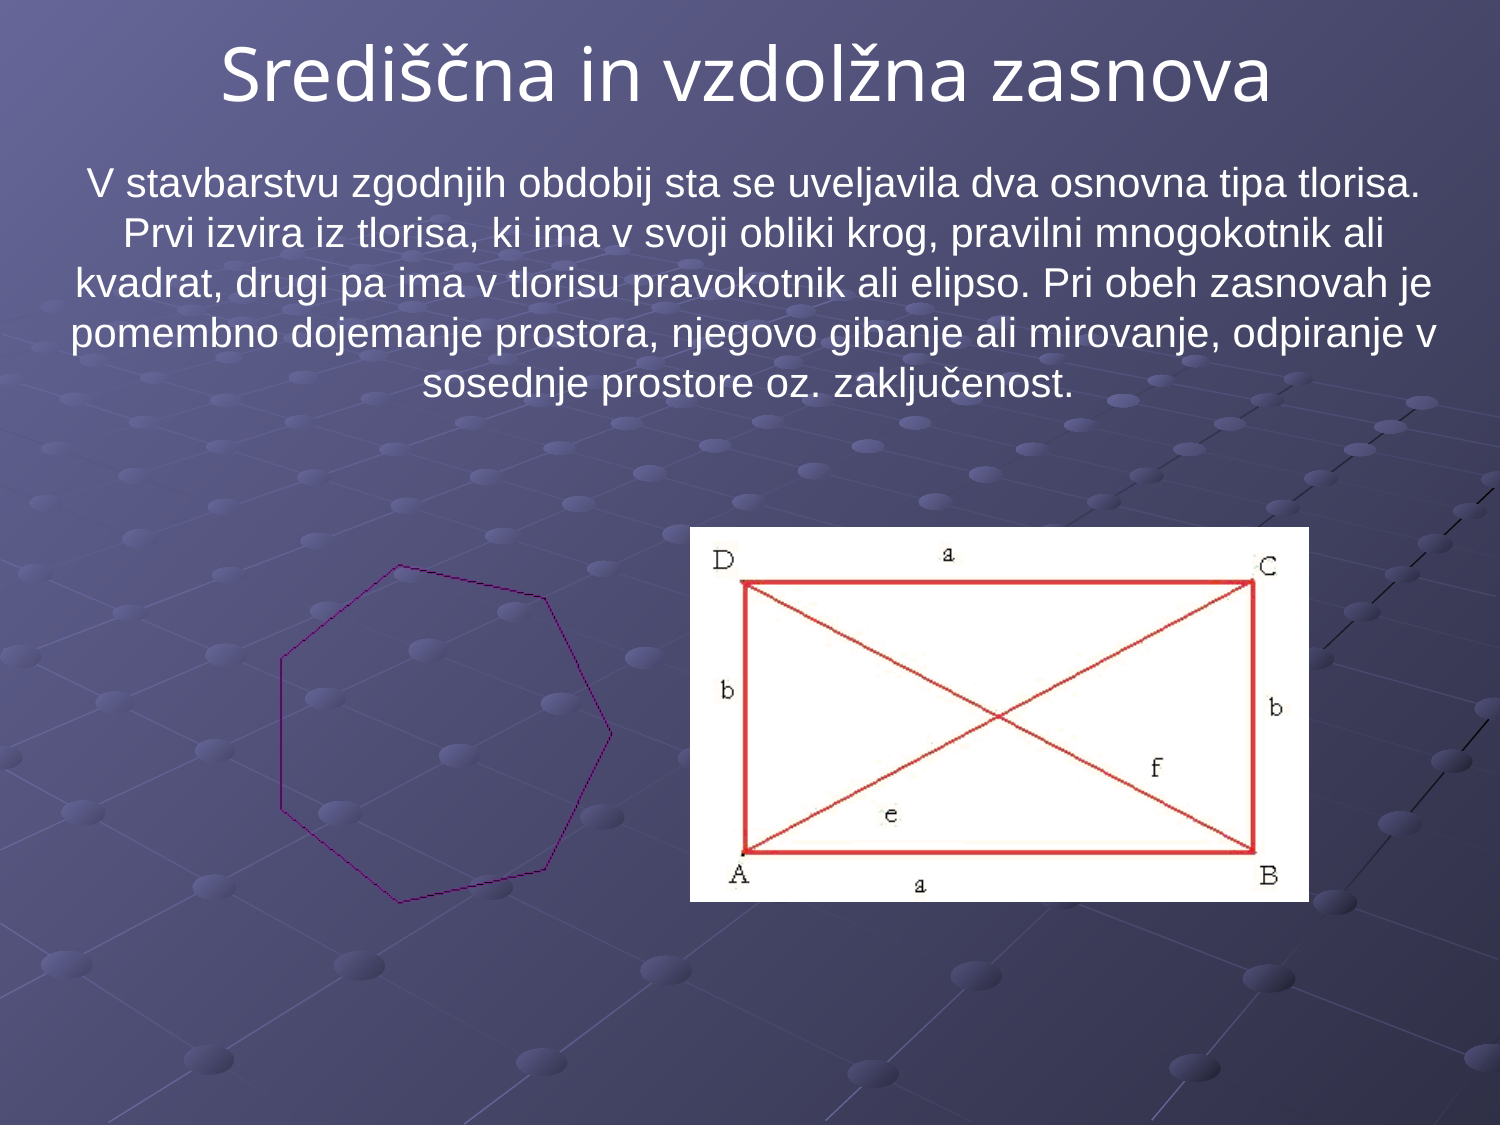

Središčna in vzdolžna zasnova
V stavbarstvu zgodnjih obdobij sta se uveljavila dva osnovna tipa tlorisa. Prvi izvira iz tlorisa, ki ima v svoji obliki krog, pravilni mnogokotnik ali kvadrat, drugi pa ima v tlorisu pravokotnik ali elipso. Pri obeh zasnovah je pomembno dojemanje prostora, njegovo gibanje ali mirovanje, odpiranje v sosednje prostore oz. zaključenost.